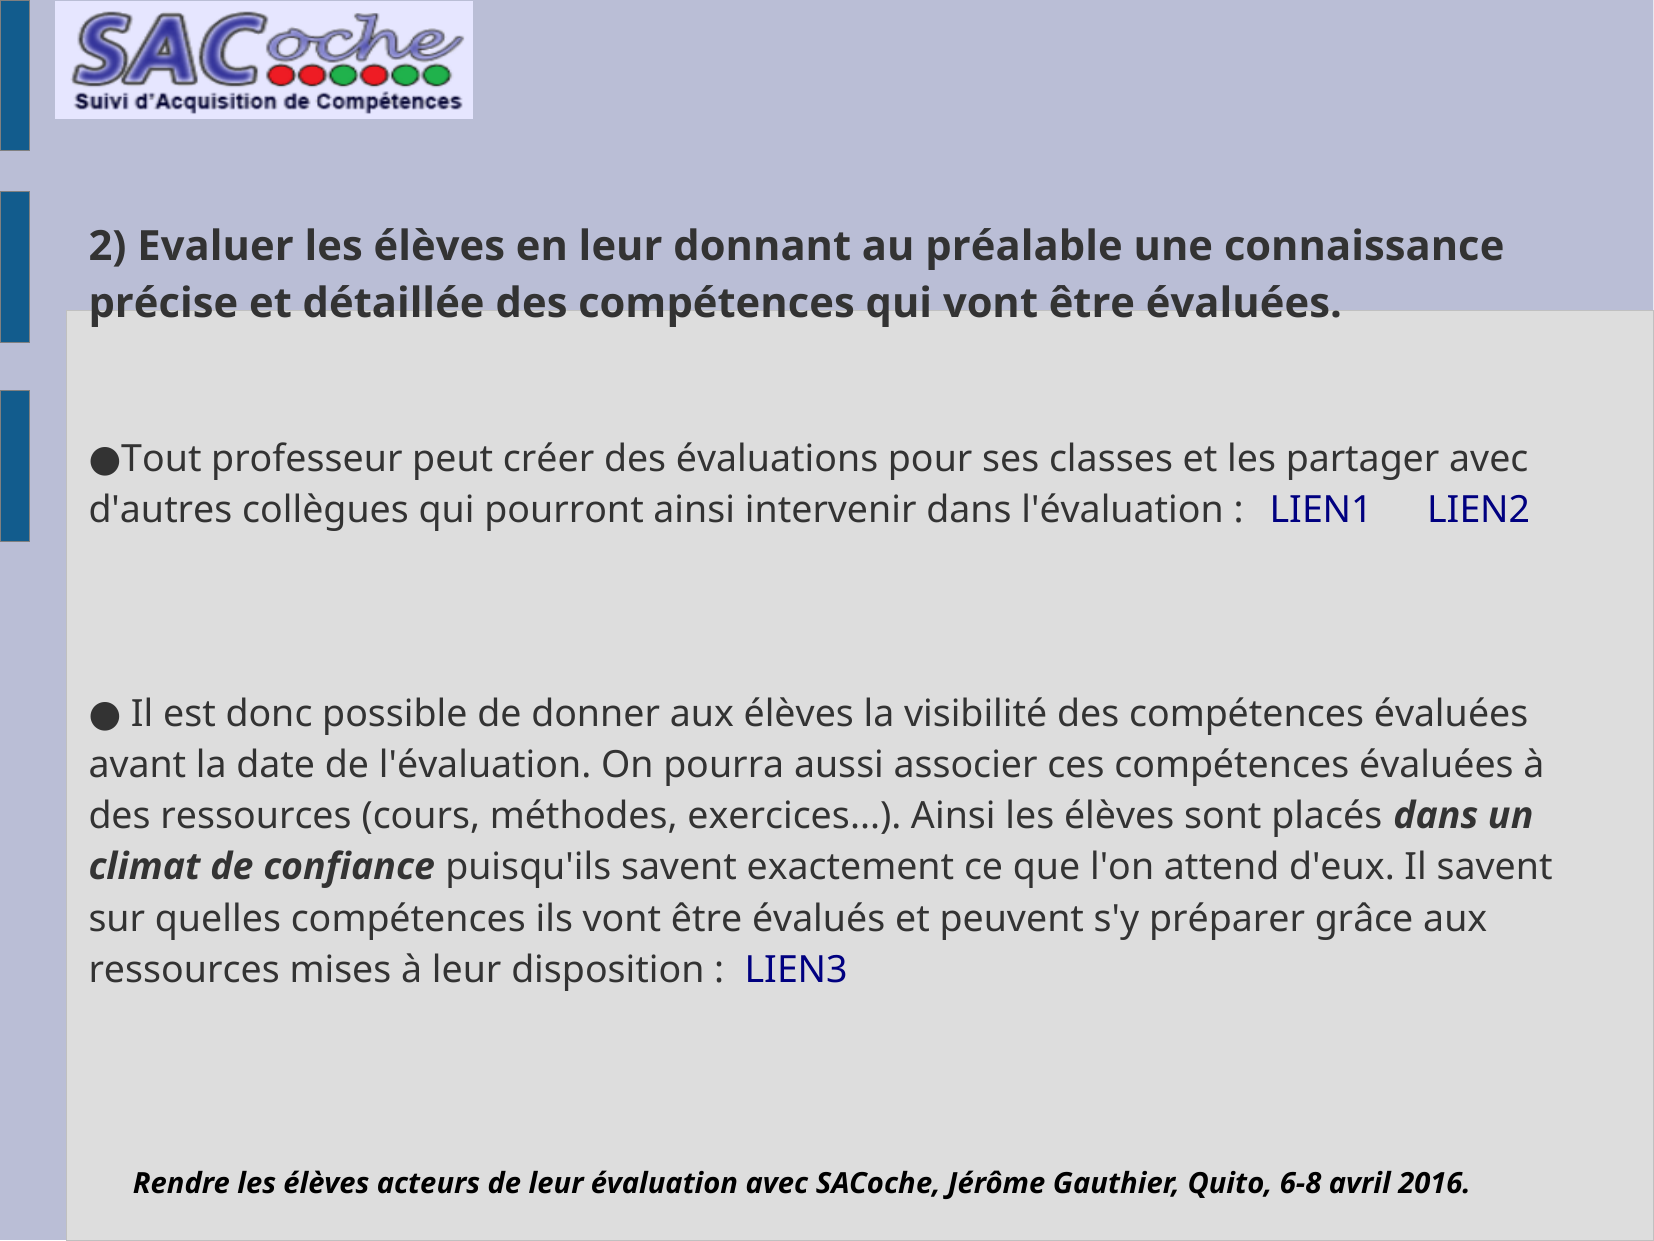

# 2) Evaluer les élèves en leur donnant au préalable une connaissance précise et détaillée des compétences qui vont être évaluées. ●Tout professeur peut créer des évaluations pour ses classes et les partager avec d'autres collègues qui pourront ainsi intervenir dans l'évaluation : 	LIEN1	 LIEN2 ● Il est donc possible de donner aux élèves la visibilité des compétences évaluées avant la date de l'évaluation. On pourra aussi associer ces compétences évaluées à des ressources (cours, méthodes, exercices...). Ainsi les élèves sont placés dans un climat de confiance puisqu'ils savent exactement ce que l'on attend d'eux. Il savent sur quelles compétences ils vont être évalués et peuvent s'y préparer grâce aux ressources mises à leur disposition : LIEN3
Rendre les élèves acteurs de leur évaluation avec SACoche, Jérôme Gauthier, Quito, 6-8 avril 2016.